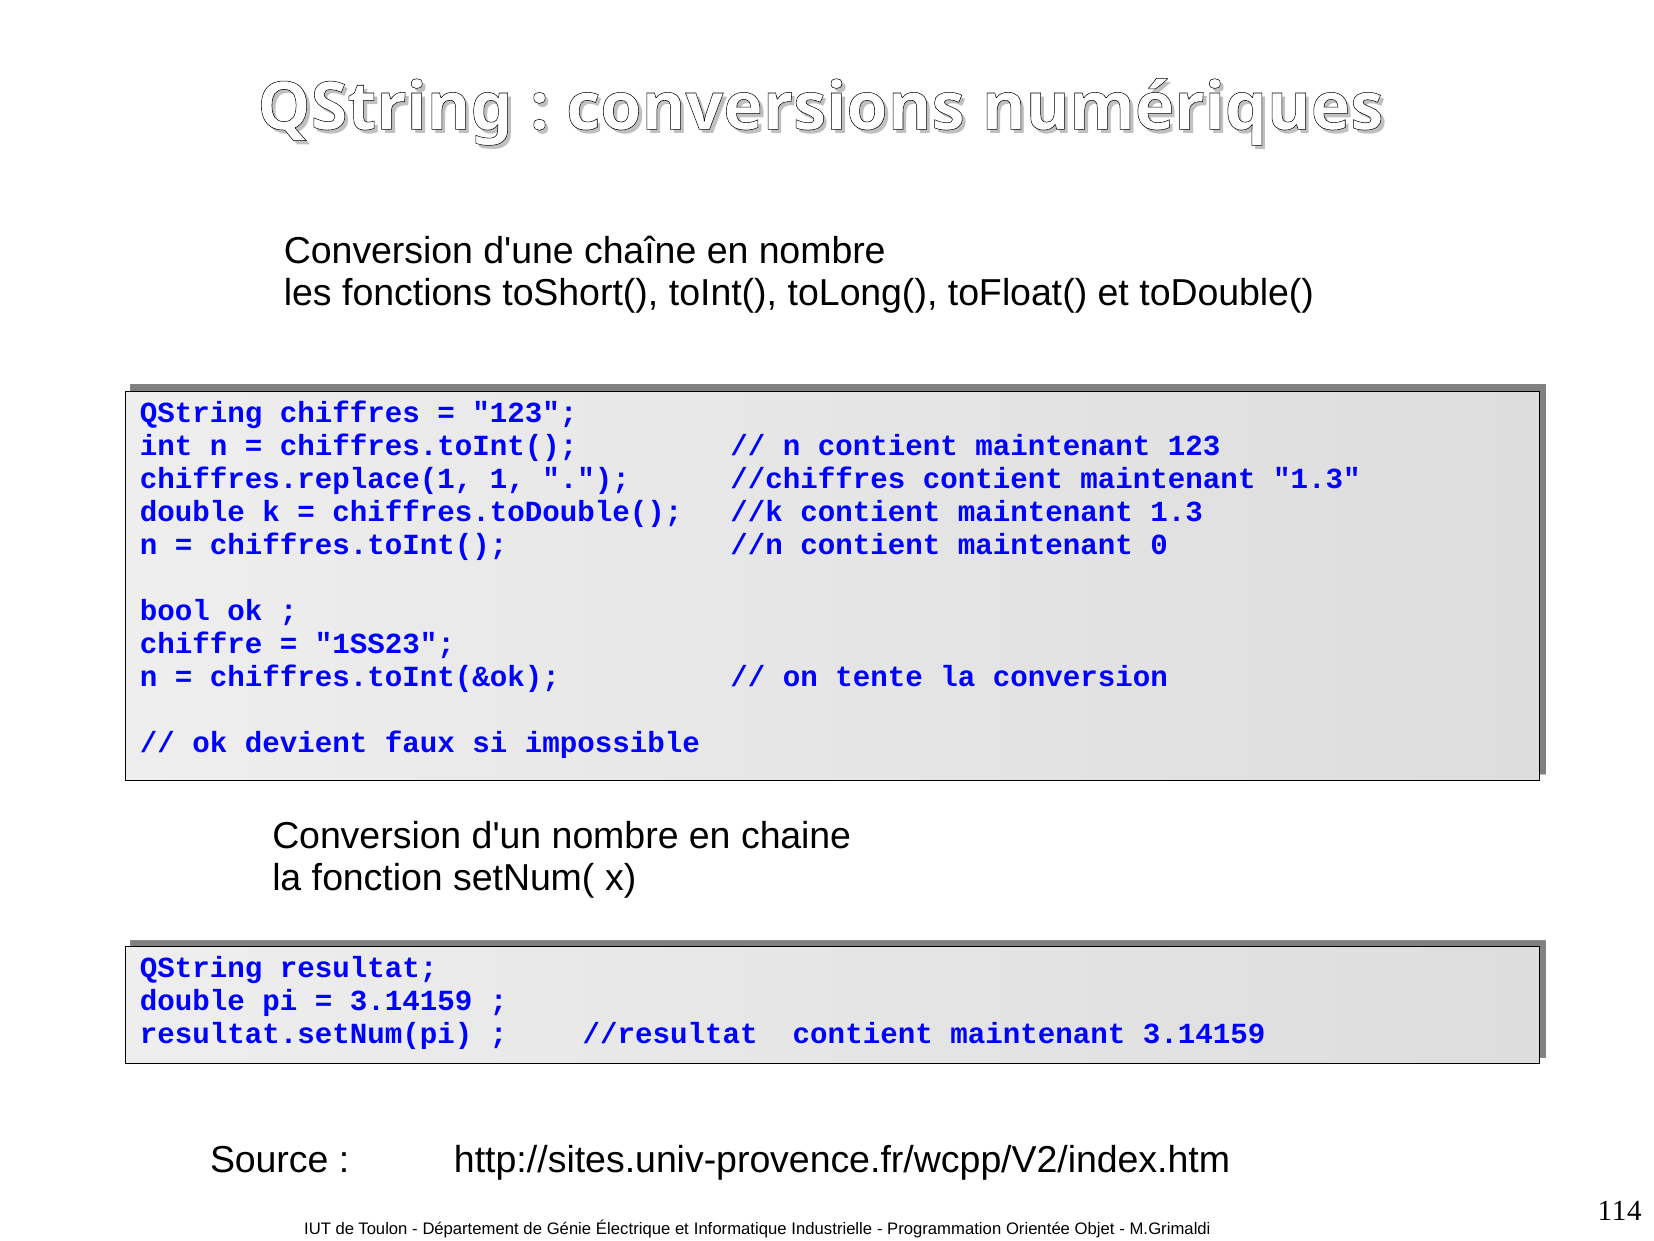

# QString : conversions numériques
Conversion d'une chaîne en nombre
les fonctions toShort(), toInt(), toLong(), toFloat() et toDouble()
QString chiffres = "123";
int n = chiffres.toInt();			// n contient maintenant 123
chiffres.replace(1, 1, ".");		//chiffres contient maintenant "1.3"
double k = chiffres.toDouble();	//k contient maintenant 1.3
n = chiffres.toInt();				//n contient maintenant 0
bool ok ;
chiffre = "1SS23";
n = chiffres.toInt(&ok);			// on tente la conversion
// ok devient faux si impossible
Conversion d'un nombre en chaine
la fonction setNum( x)
QString resultat;
double pi = 3.14159 ;
resultat.setNum(pi) ;		//resultat contient maintenant 3.14159
Source : http://sites.univ-provence.fr/wcpp/V2/index.htm